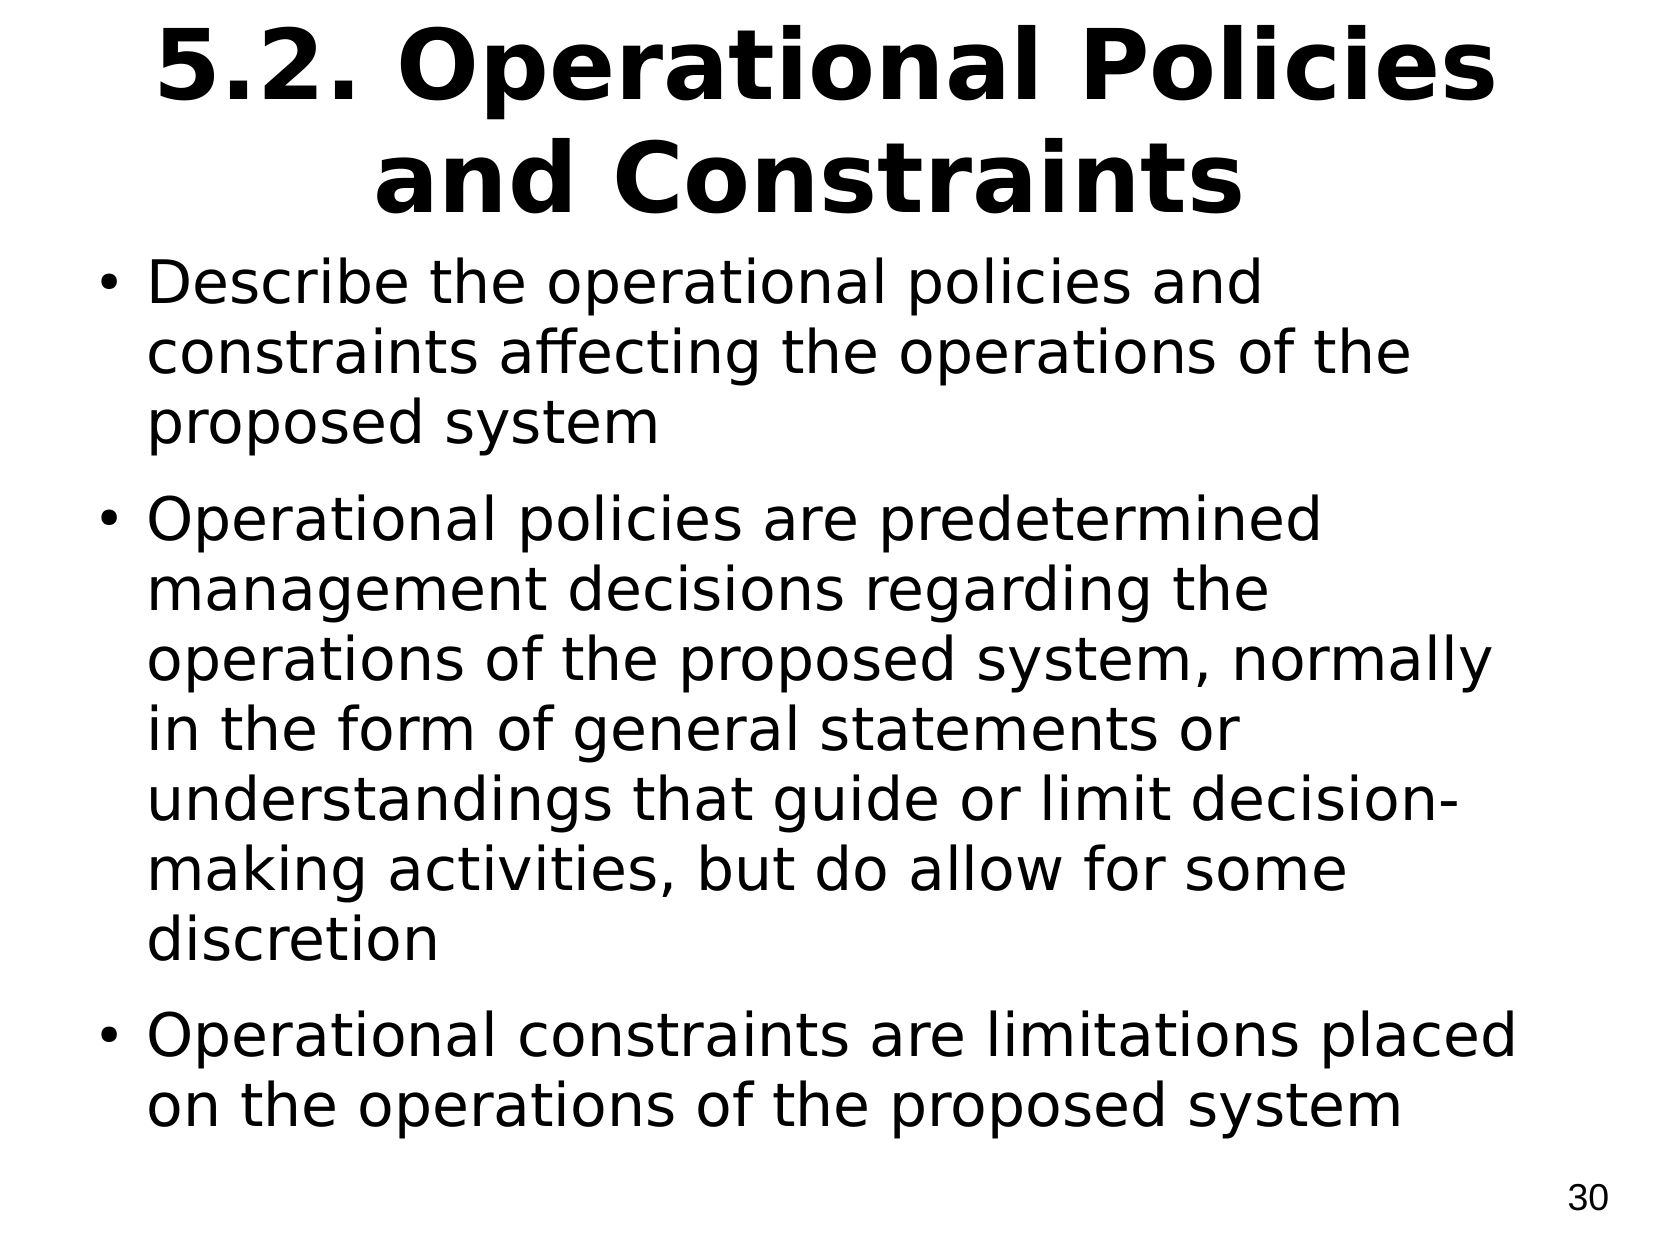

# 5.2. Operational Policies and Constraints
Describe the operational policies and constraints affecting the operations of the proposed system
Operational policies are predetermined management decisions regarding the operations of the proposed system, normally in the form of general statements or understandings that guide or limit decision-making activities, but do allow for some discretion
Operational constraints are limitations placed on the operations of the proposed system